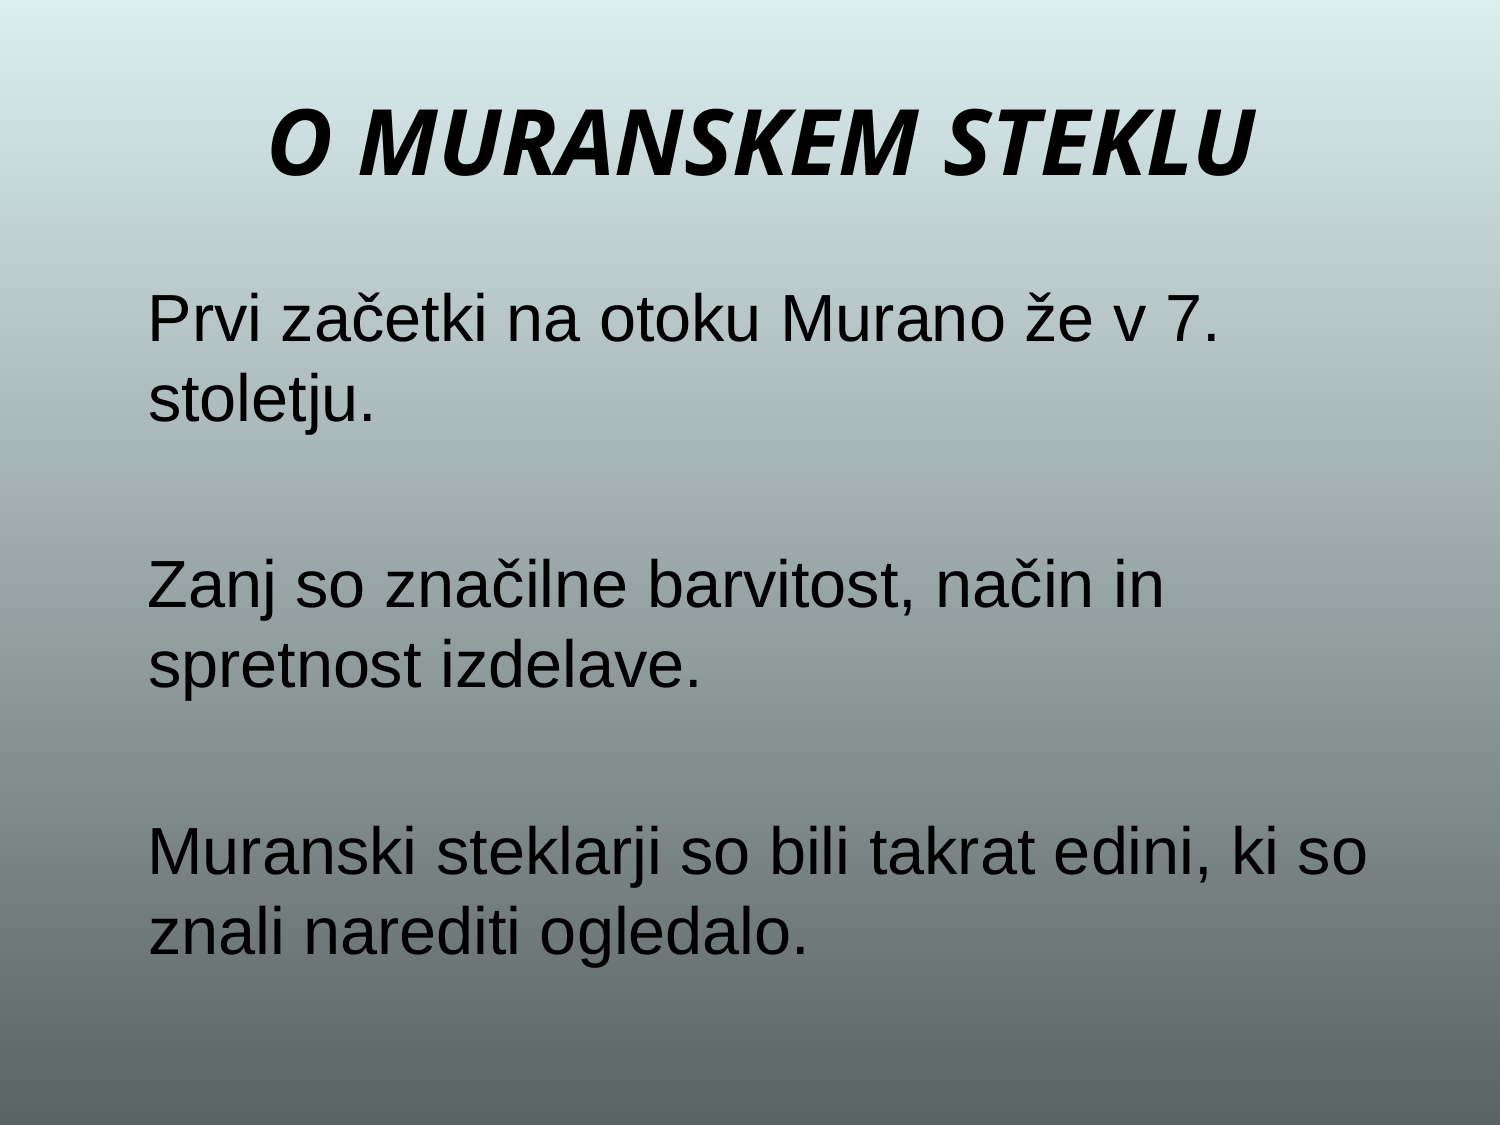

# O MURANSKEM STEKLU
 Prvi začetki na otoku Murano že v 7. stoletju.
 Zanj so značilne barvitost, način in spretnost izdelave.
 Muranski steklarji so bili takrat edini, ki so znali narediti ogledalo.